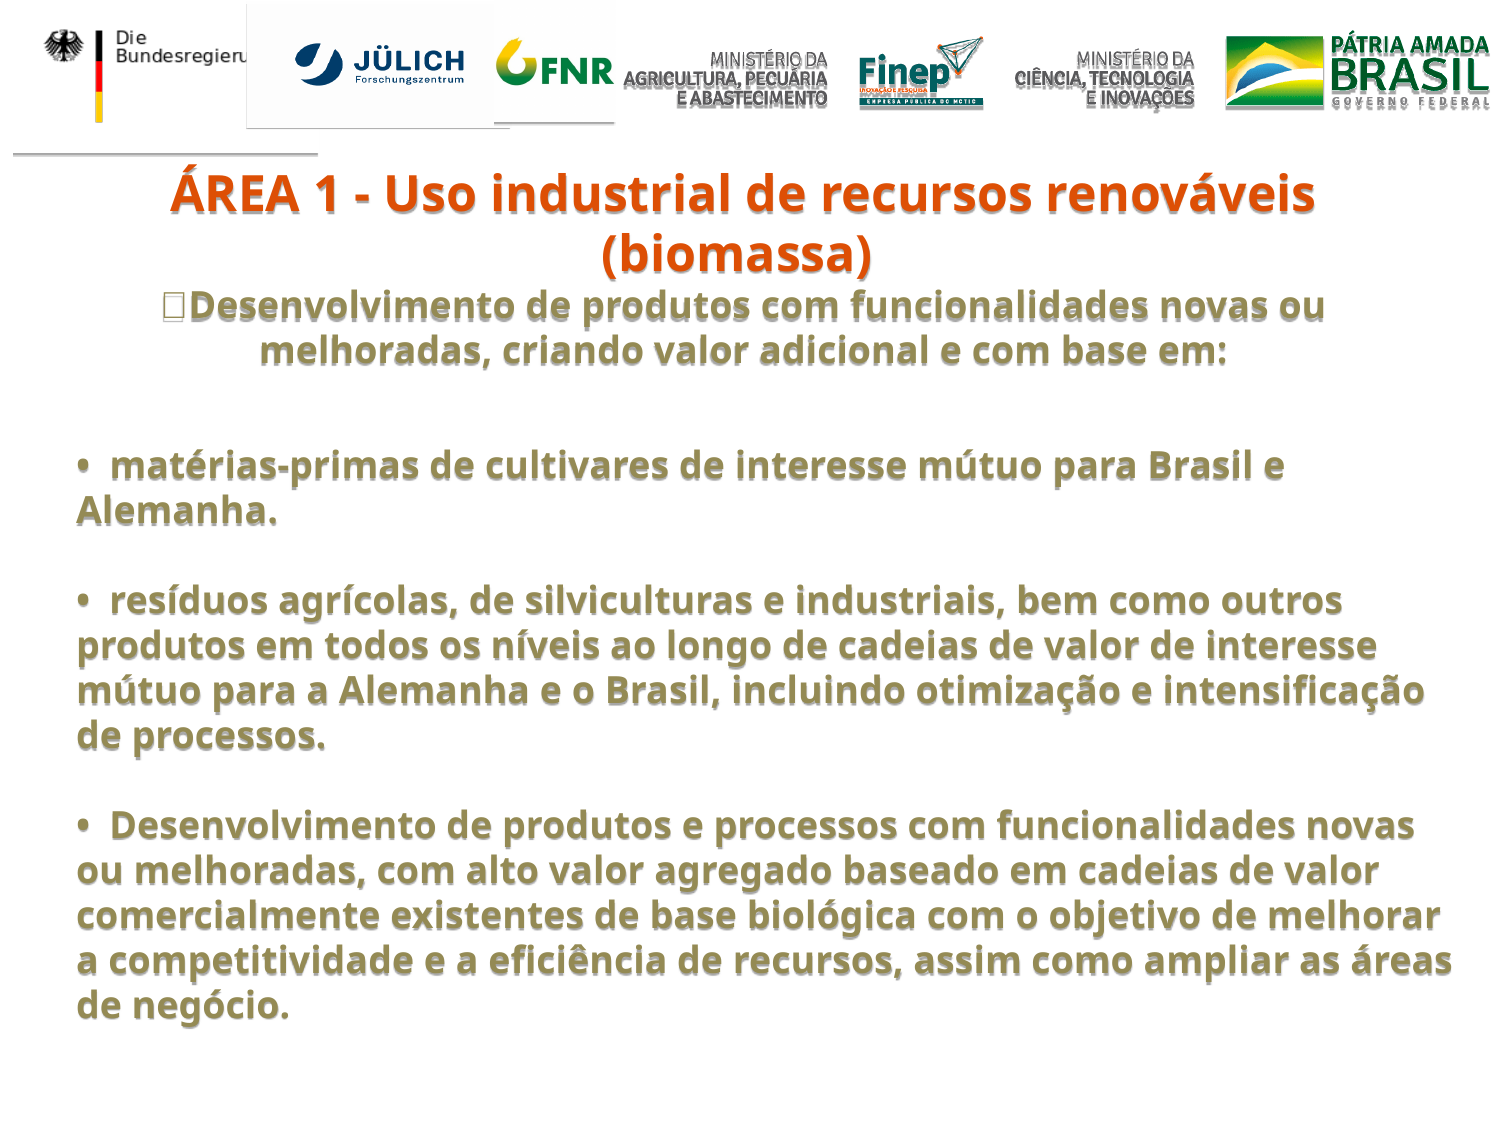

ÁREA 1 - Uso industrial de recursos renováveis (biomassa)
Desenvolvimento de produtos com funcionalidades novas ou melhoradas, criando valor adicional e com base em:
# • matérias-primas de cultivares de interesse mútuo para Brasil e Alemanha. • resíduos agrícolas, de silviculturas e industriais, bem como outros produtos em todos os níveis ao longo de cadeias de valor de interesse mútuo para a Alemanha e o Brasil, incluindo otimização e intensificação de processos. • Desenvolvimento de produtos e processos com funcionalidades novas ou melhoradas, com alto valor agregado baseado em cadeias de valor comercialmente existentes de base biológica com o objetivo de melhorar a competitividade e a eficiência de recursos, assim como ampliar as áreas de negócio.